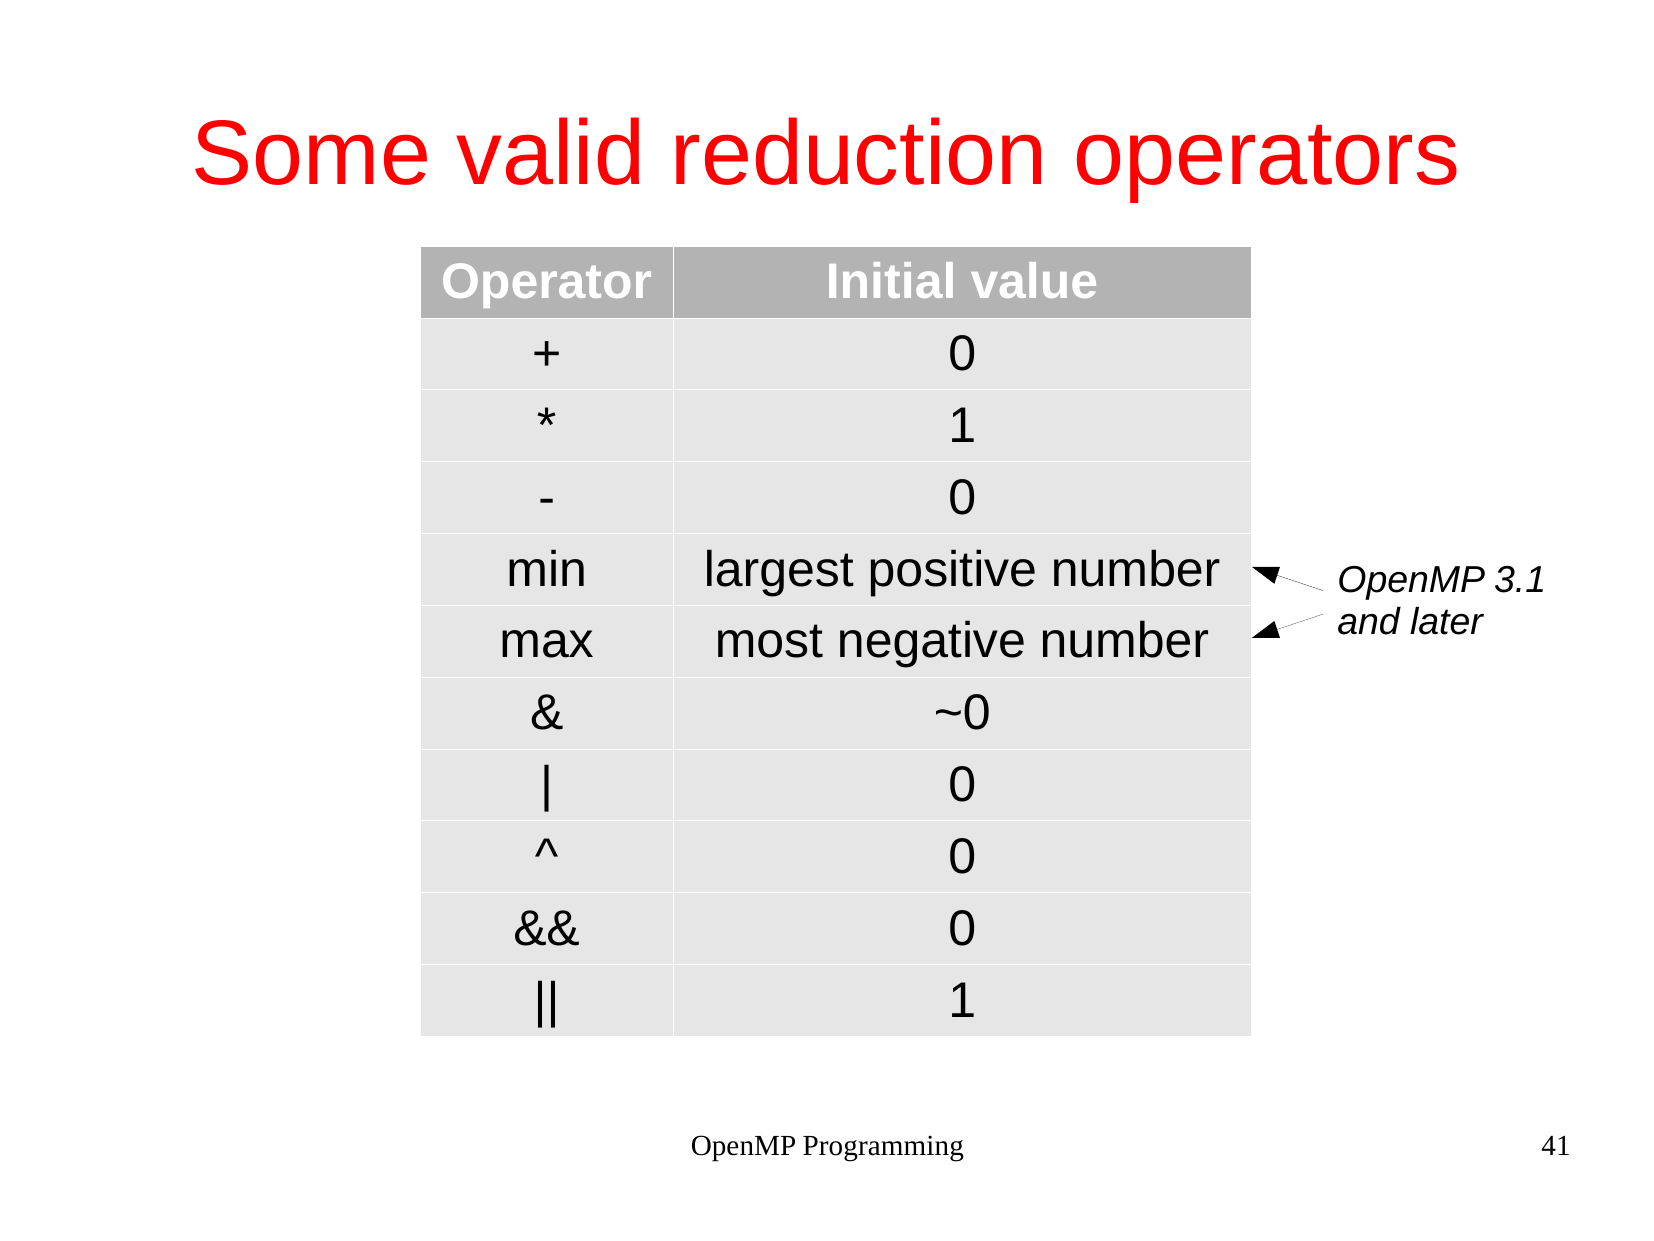

# Some valid reduction operators
| Operator | Initial value |
| --- | --- |
| + | 0 |
| \* | 1 |
| - | 0 |
| min | largest positive number |
| max | most negative number |
| & | ~0 |
| | | 0 |
| ^ | 0 |
| && | 0 |
| || | 1 |
OpenMP 3.1
and later
OpenMP Programming
41